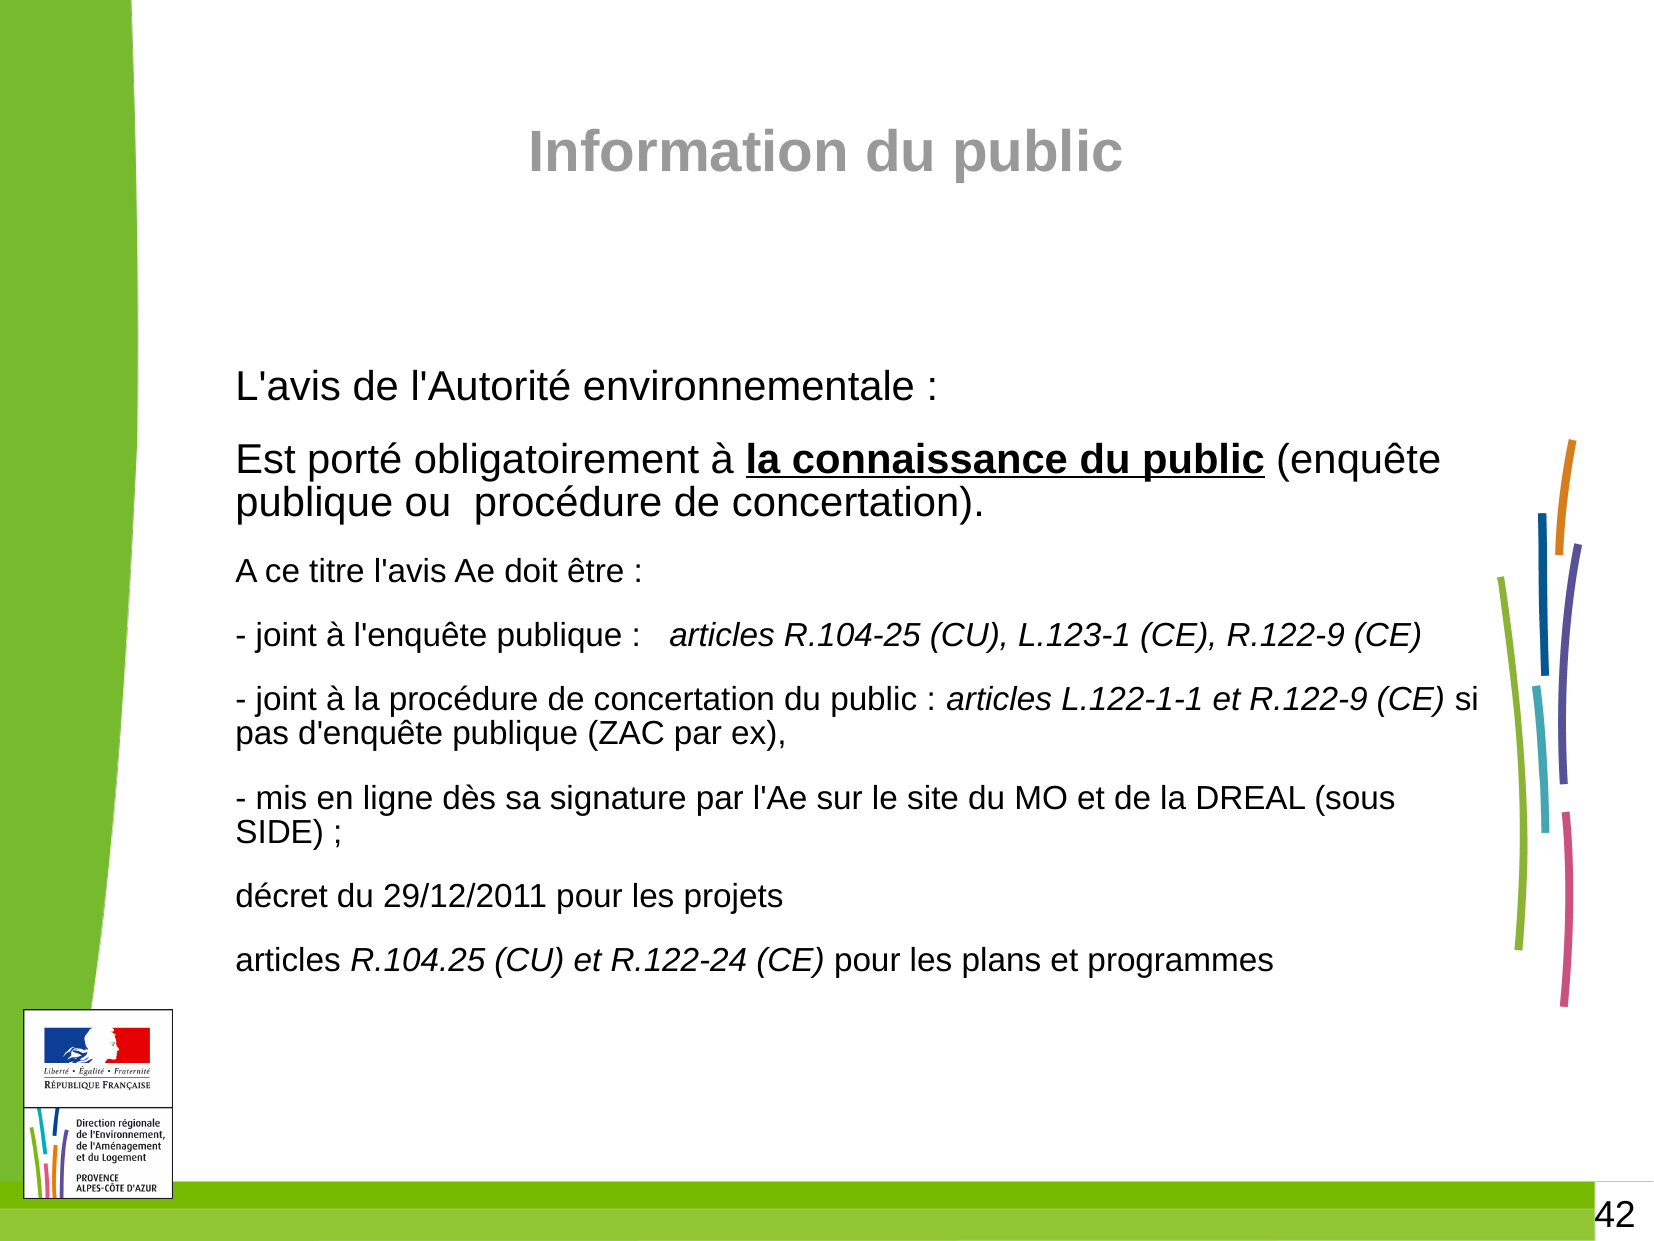

# Information du public
L'avis de l'Autorité environnementale :
Est porté obligatoirement à la connaissance du public (enquête publique ou 	procédure de concertation).
A ce titre l'avis Ae doit être :
- joint à l'enquête publique : articles R.104-25 (CU), L.123-1 (CE), R.122-9 (CE)
- joint à la procédure de concertation du public : articles L.122-1-1 et R.122-9 (CE) si pas d'enquête publique (ZAC par ex),
- mis en ligne dès sa signature par l'Ae sur le site du MO et de la DREAL (sous 	SIDE) ;
décret du 29/12/2011 pour les projets
articles R.104.25 (CU) et R.122-24 (CE) pour les plans et programmes